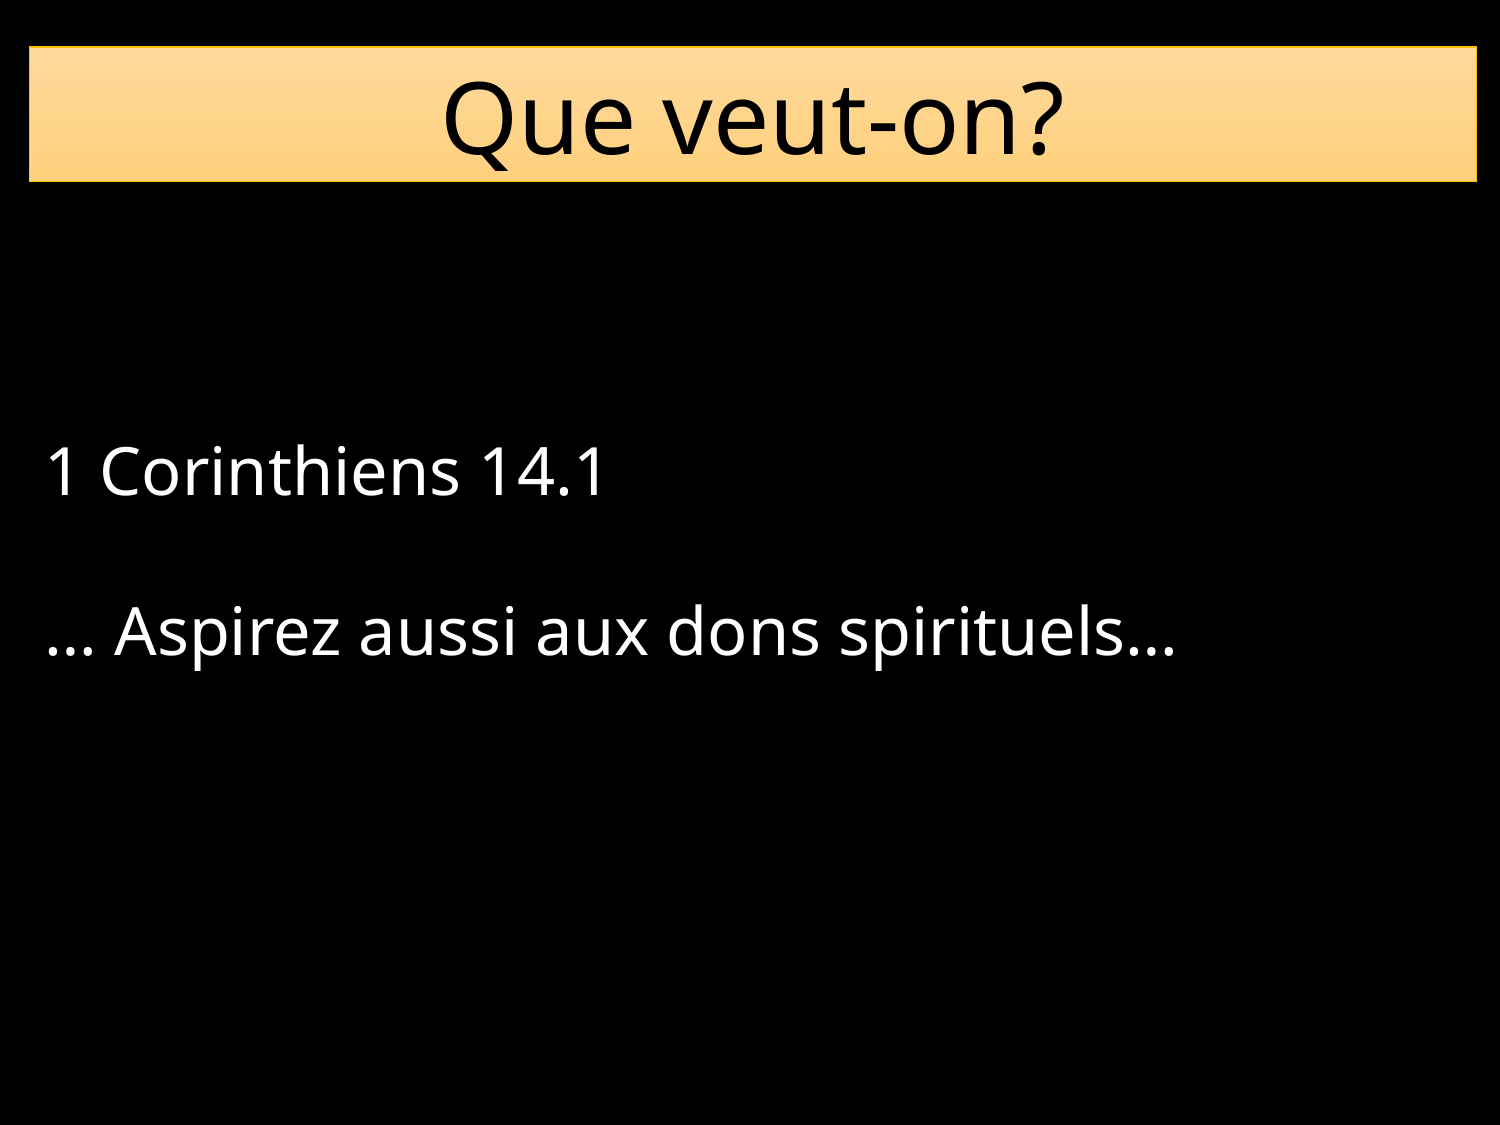

Que veut-on?
1 Corinthiens 14.1
… Aspirez aussi aux dons spirituels…